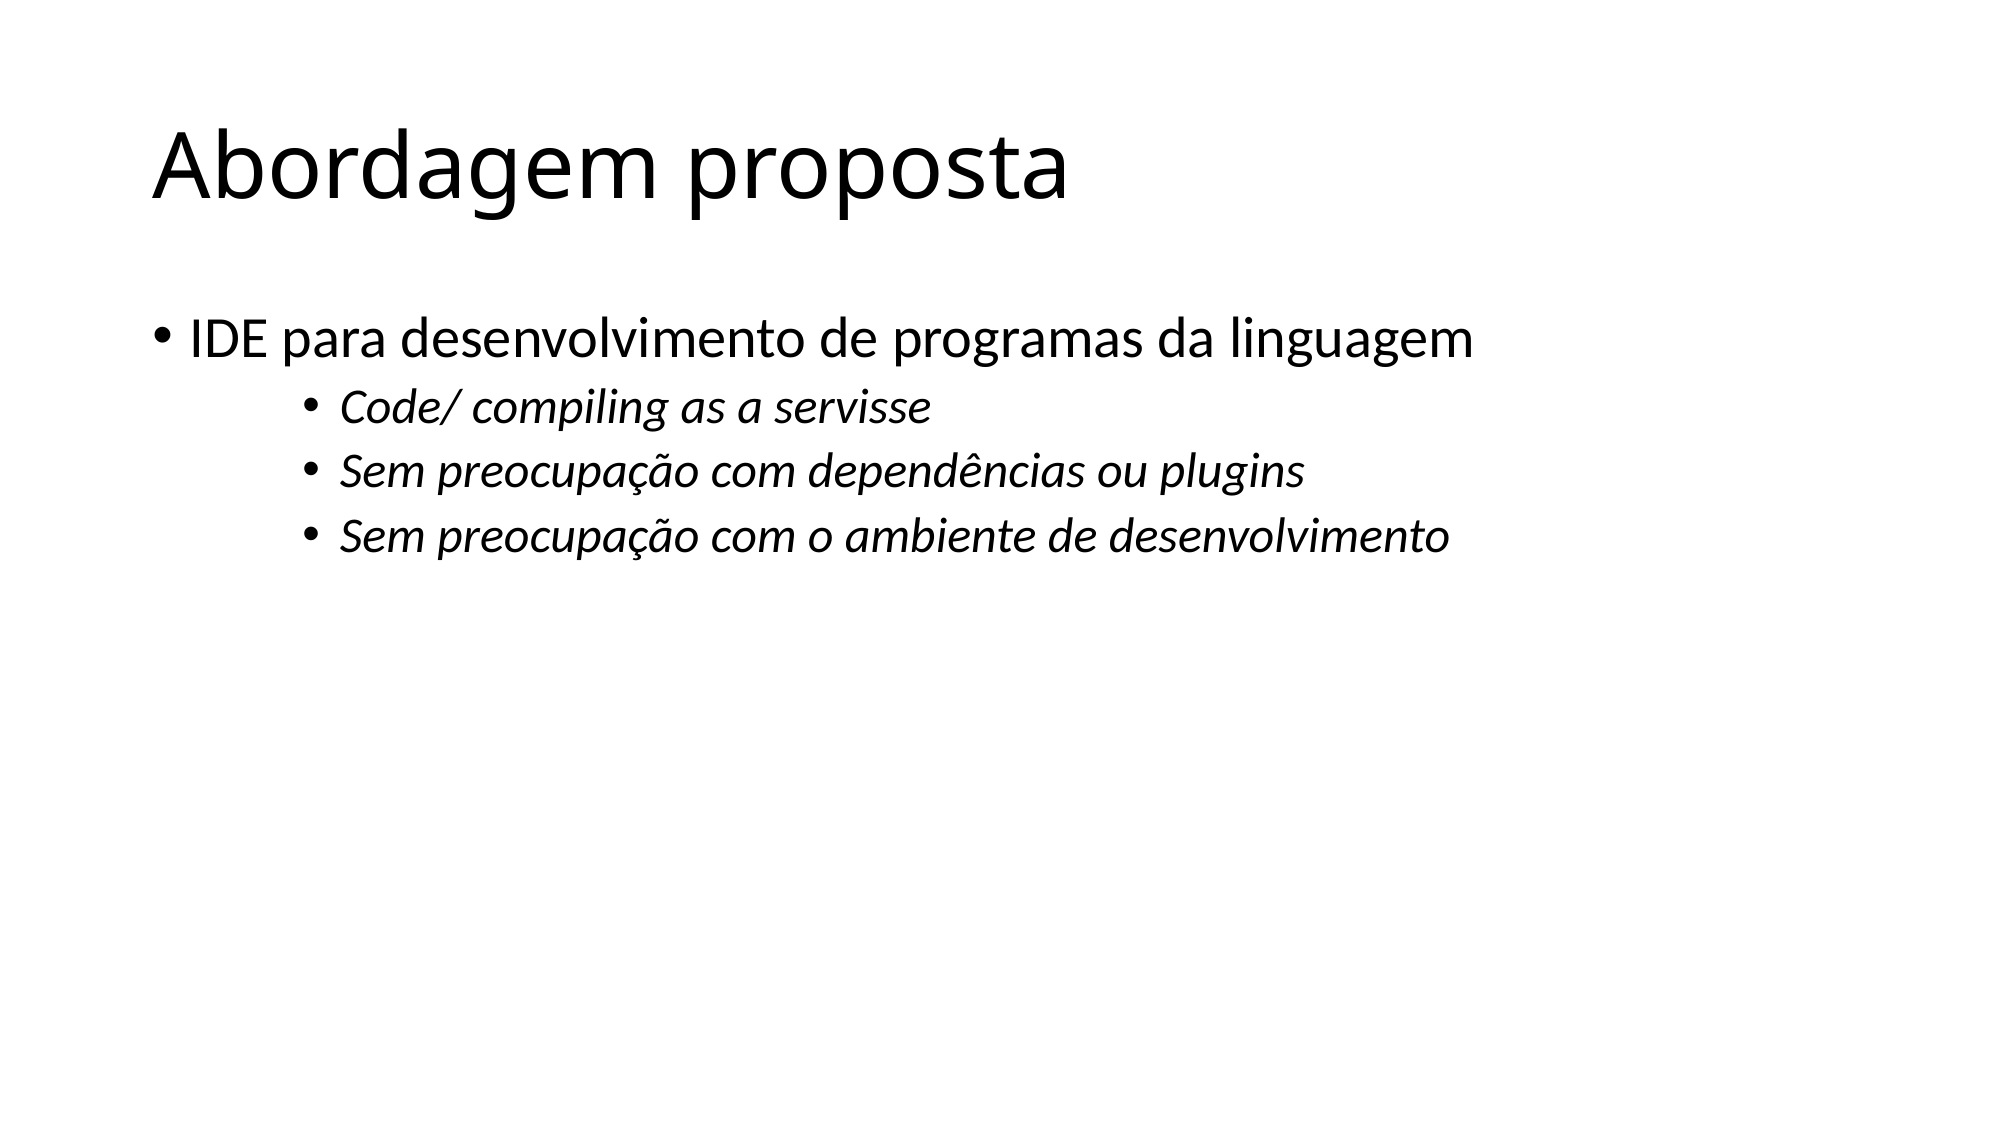

# Abordagem proposta
IDE para desenvolvimento de programas da linguagem
Code/ compiling as a servisse
Sem preocupação com dependências ou plugins
Sem preocupação com o ambiente de desenvolvimento